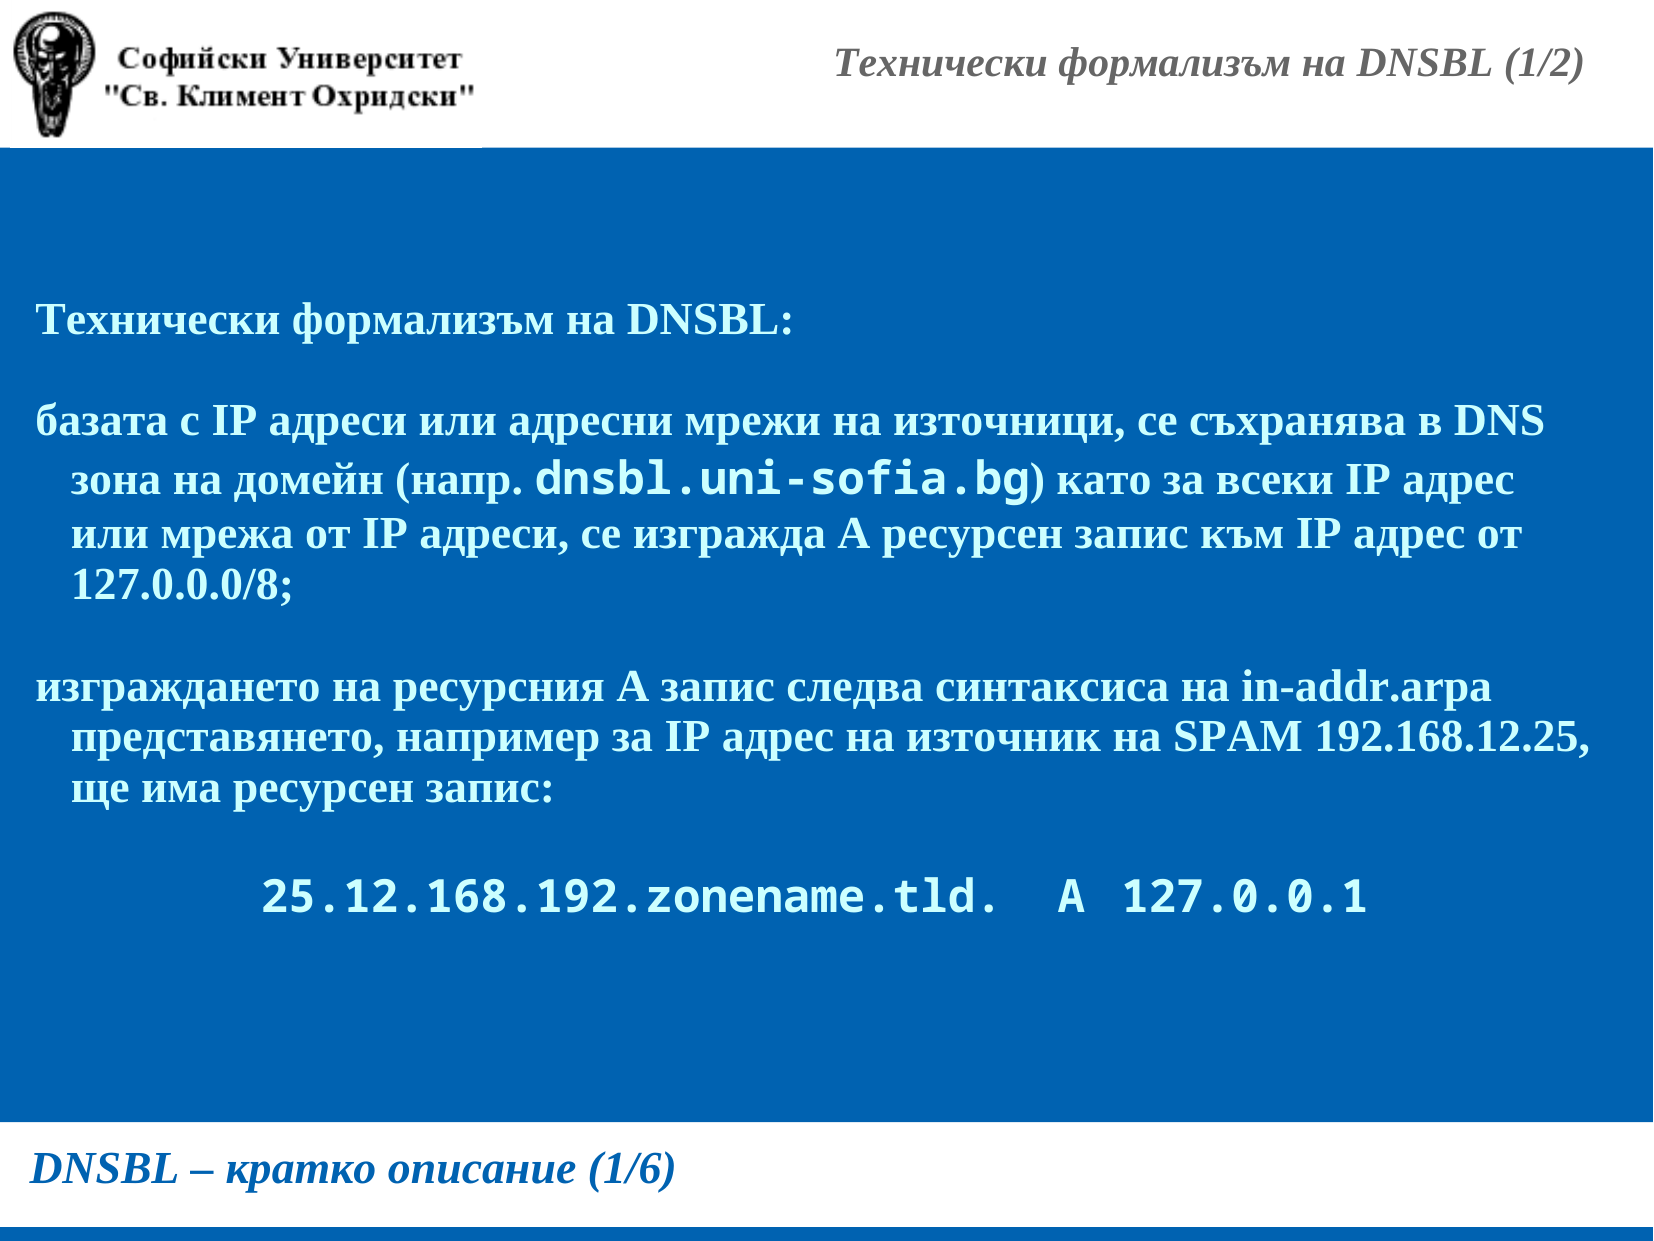

# Технически формализъм на DNSBL (1/2)
Технически формализъм на DNSBL:
базата с IP адреси или адресни мрежи на източници, се съхранява в DNS зона на домейн (напр. dnsbl.uni-sofia.bg) като за всеки IP адрес или мрежа от IP адреси, се изгражда A ресурсен запис към IP адрес от 127.0.0.0/8;
изграждането на ресурсния A запис следва синтаксиса на in-addr.arpa представянето, например за IP адрес на източник на SPAM 192.168.12.25, ще има ресурсен запис:
25.12.168.192.zonename.tld. A	127.0.0.1
DNSBL – кратко описание (1/6)